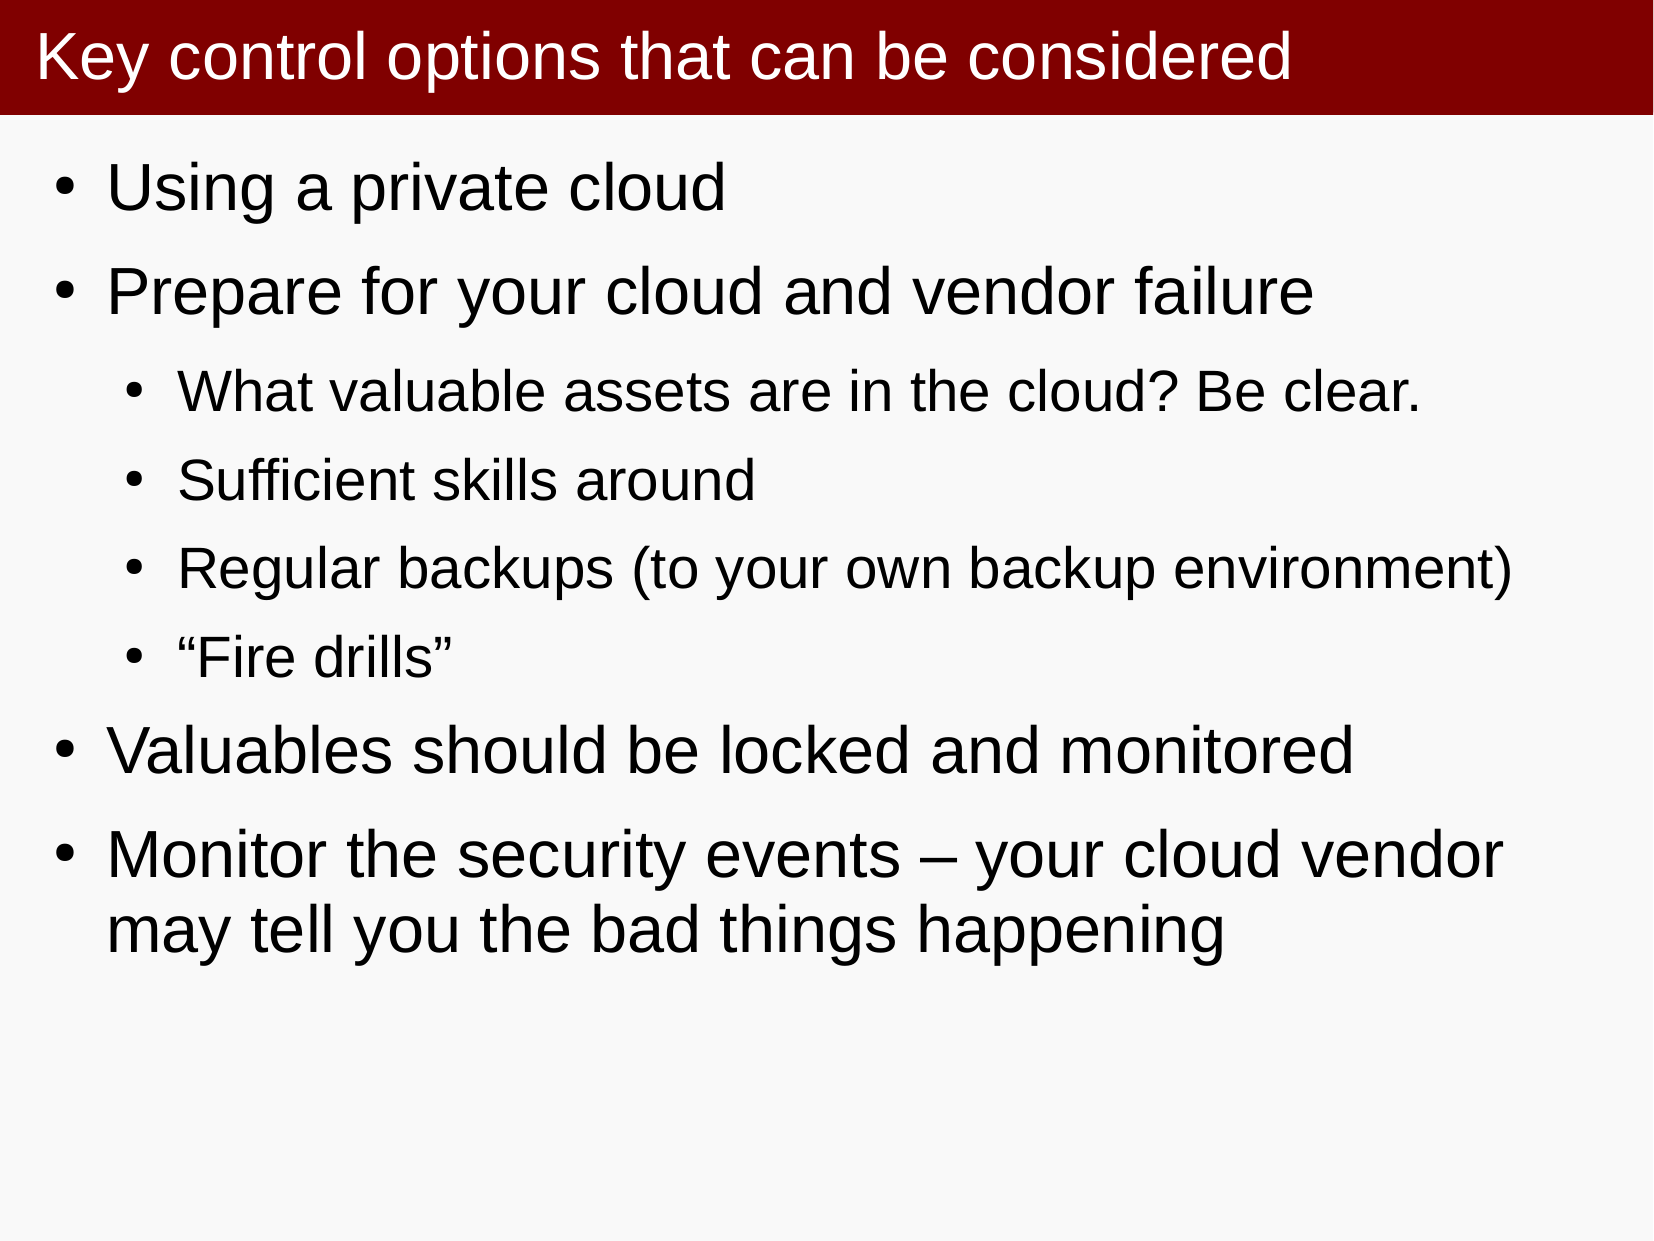

# Key control options that can be considered
Using a private cloud
Prepare for your cloud and vendor failure
What valuable assets are in the cloud? Be clear.
Sufficient skills around
Regular backups (to your own backup environment)
“Fire drills”
Valuables should be locked and monitored
Monitor the security events – your cloud vendor may tell you the bad things happening